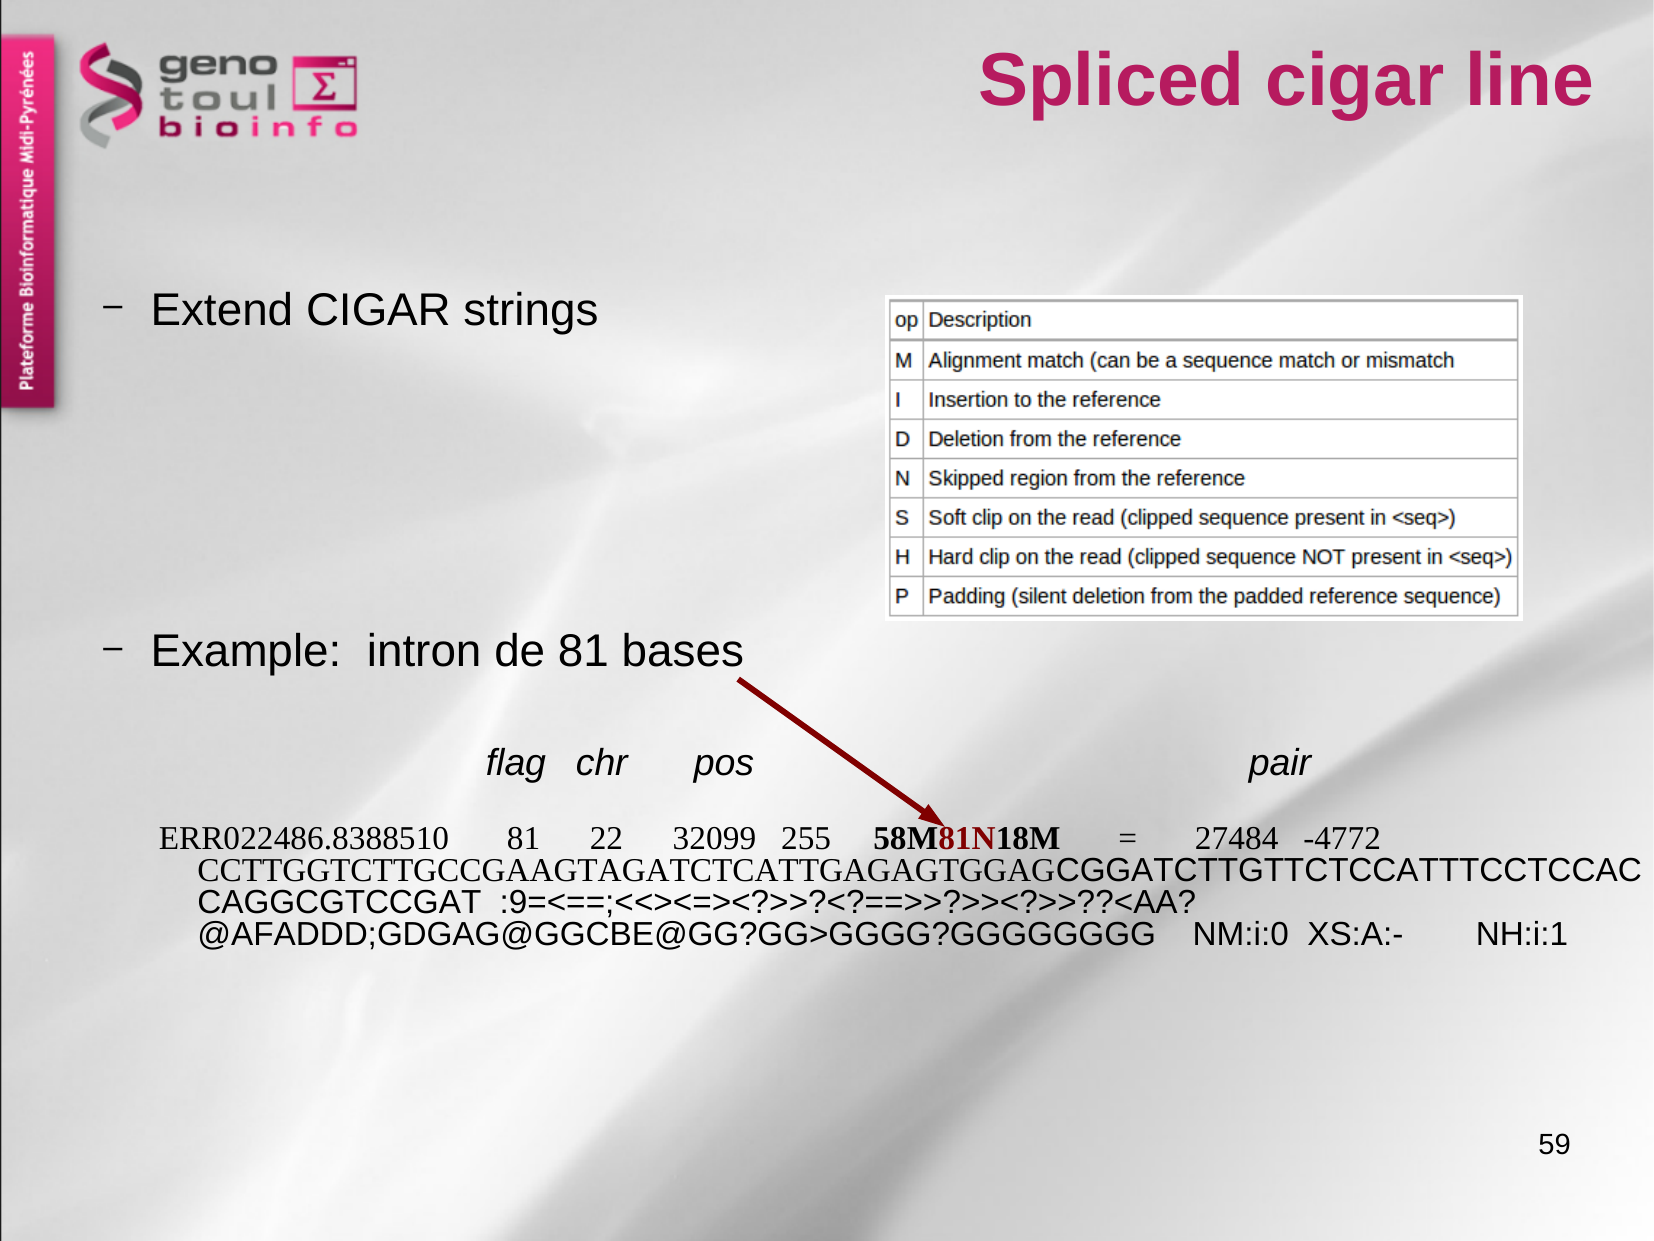

Spliced cigar line
# Extend CIGAR strings
Example: intron de 81 bases
 ERR022486.8388510 81 22 32099 255 58M81N18M = 27484 -4772 CCTTGGTCTTGCCGAAGTAGATCTCATTGAGAGTGGAGCGGATCTTGTTCTCCATTTCCTCCACCAGGCGTCCGAT :9=<==;<<><=><?>>?<?==>>?>><?>>??<AA?@AFADDD;GDGAG@GGCBE@GG?GG>GGGG?GGGGGGGG NM:i:0 XS:A:-	NH:i:1
flag
chr
pos
pair